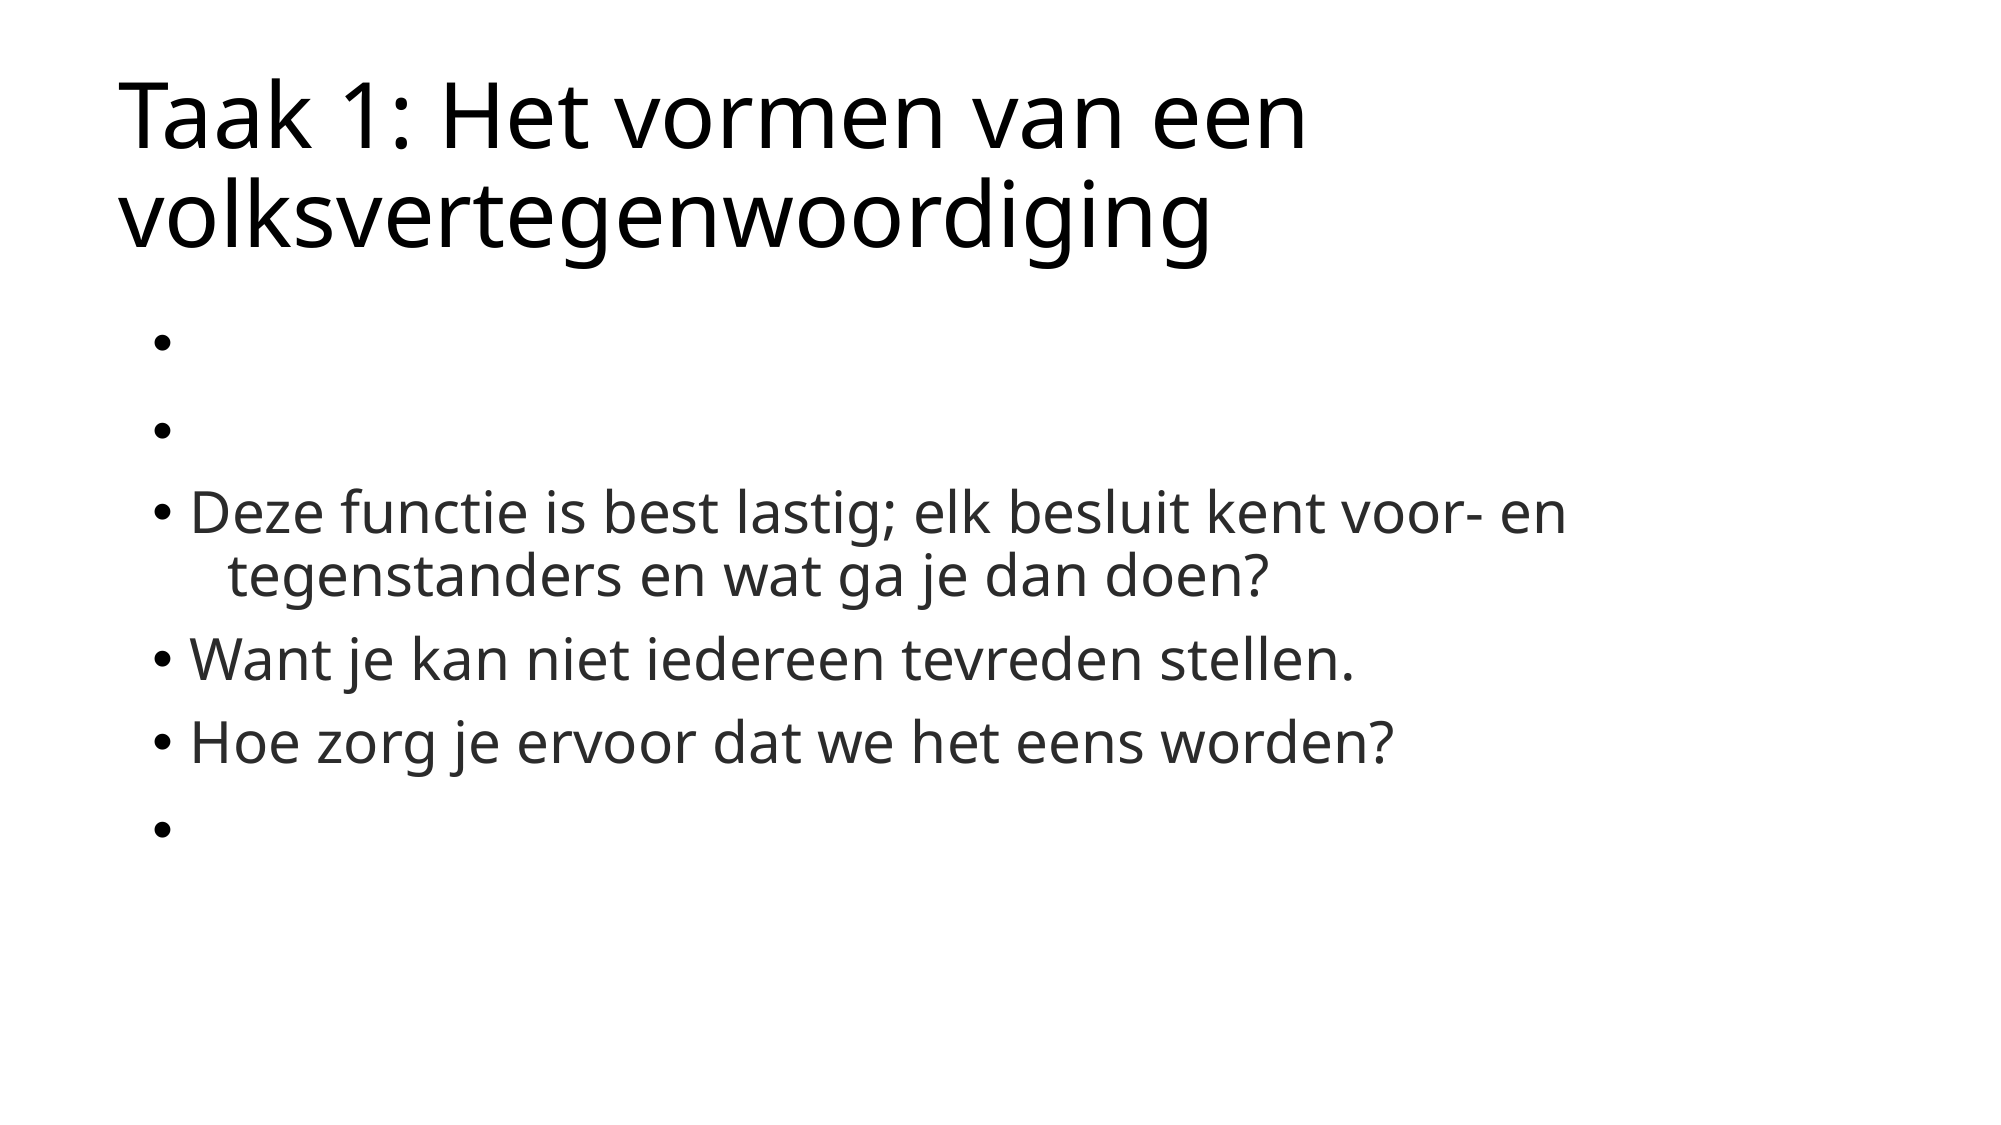

# Taak 1: Het vormen van een volksvertegenwoordiging
Deze functie is best lastig; elk besluit kent voor- en tegenstanders en wat ga je dan doen?
Want je kan niet iedereen tevreden stellen.
Hoe zorg je ervoor dat we het eens worden?